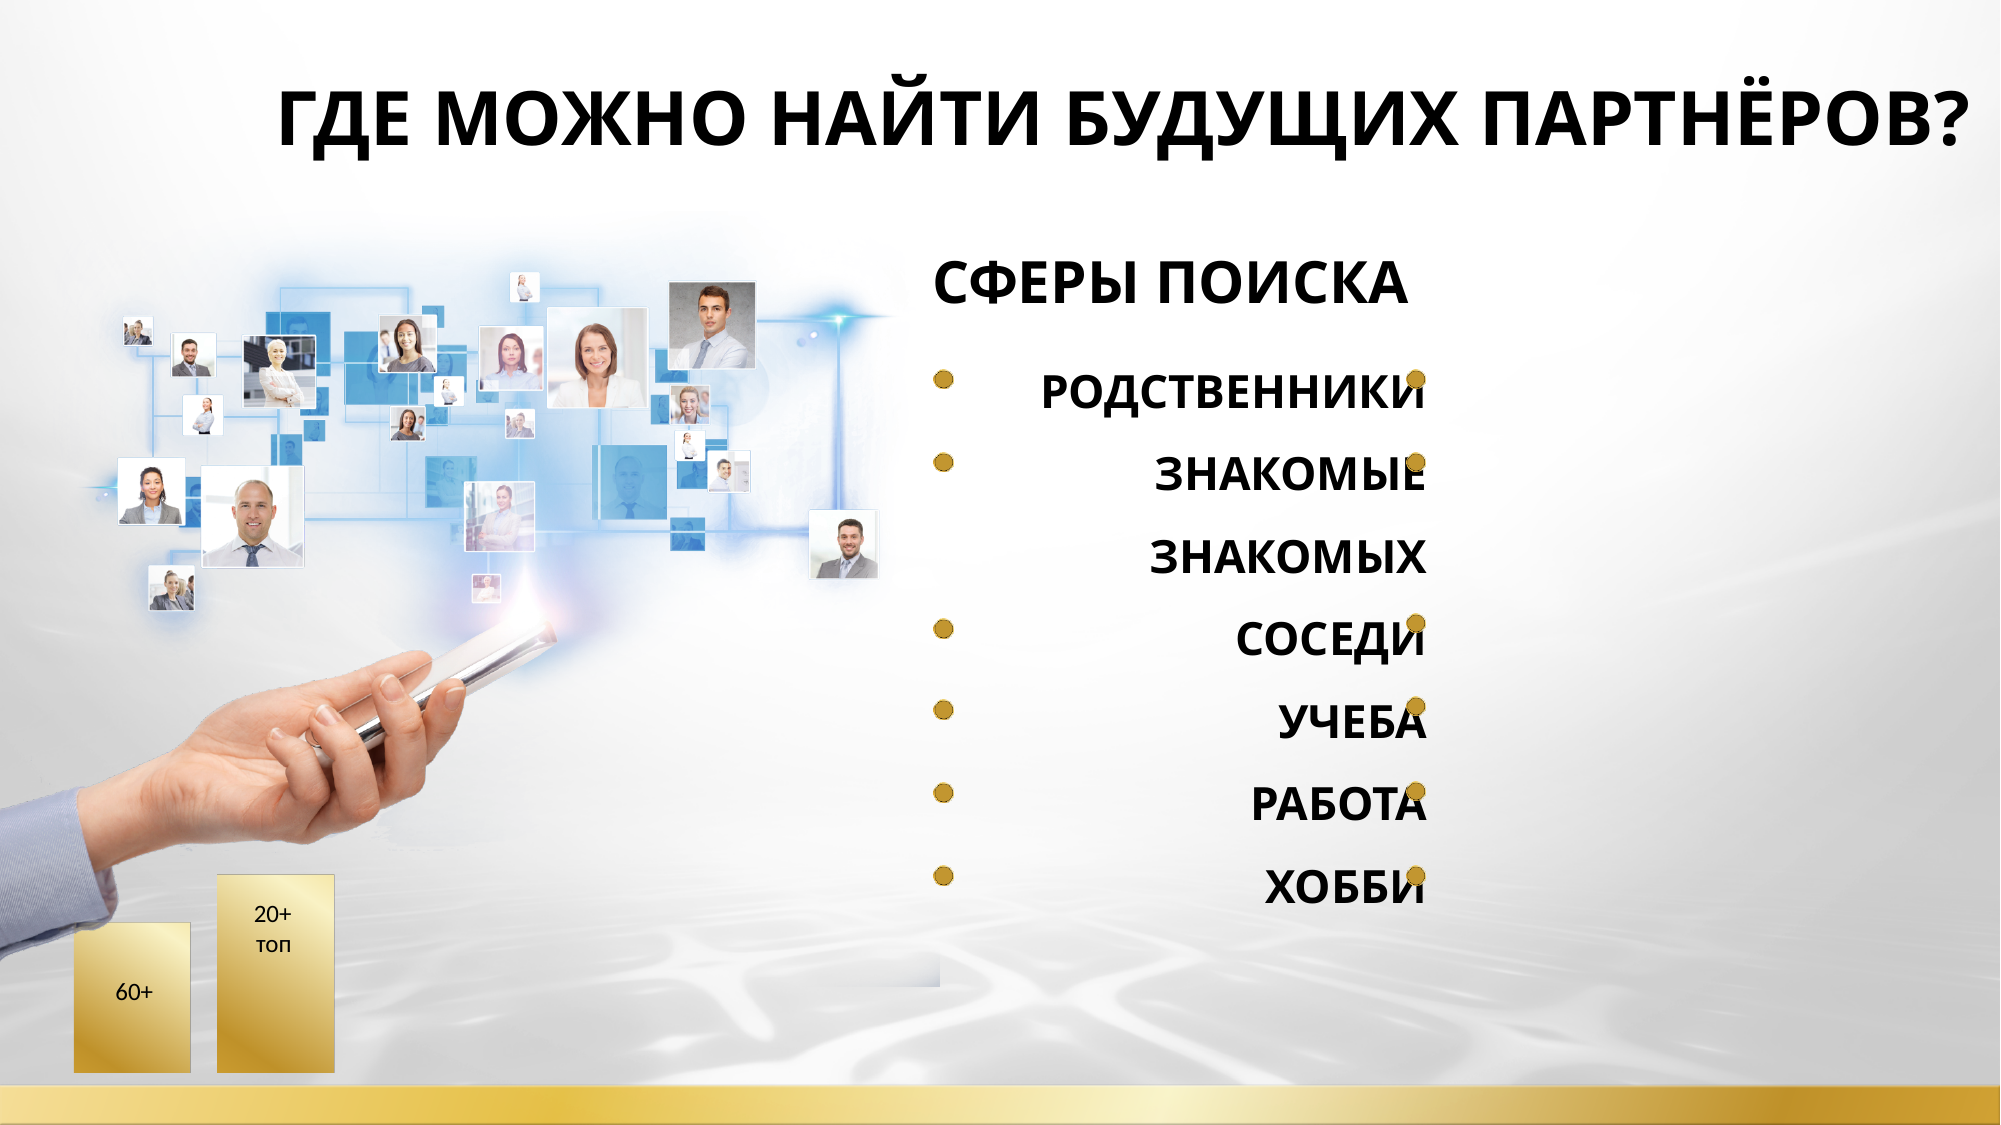

ГДЕ МОЖНО НАЙТИ БУДУЩИХ ПАРТНЁРОВ?
СФЕРЫ ПОИСКА
 отдых
 События,
 мероприятия
 сфера услуг
 приметы
 фотоальбом
 соц-сети
РОДСТВЕННИКИ
ЗНАКОМЫЕ
ЗНАКОМЫХ
СОСЕДИ
УЧЕБА
РАБОТА
ХОББИ
20+
топ
60+